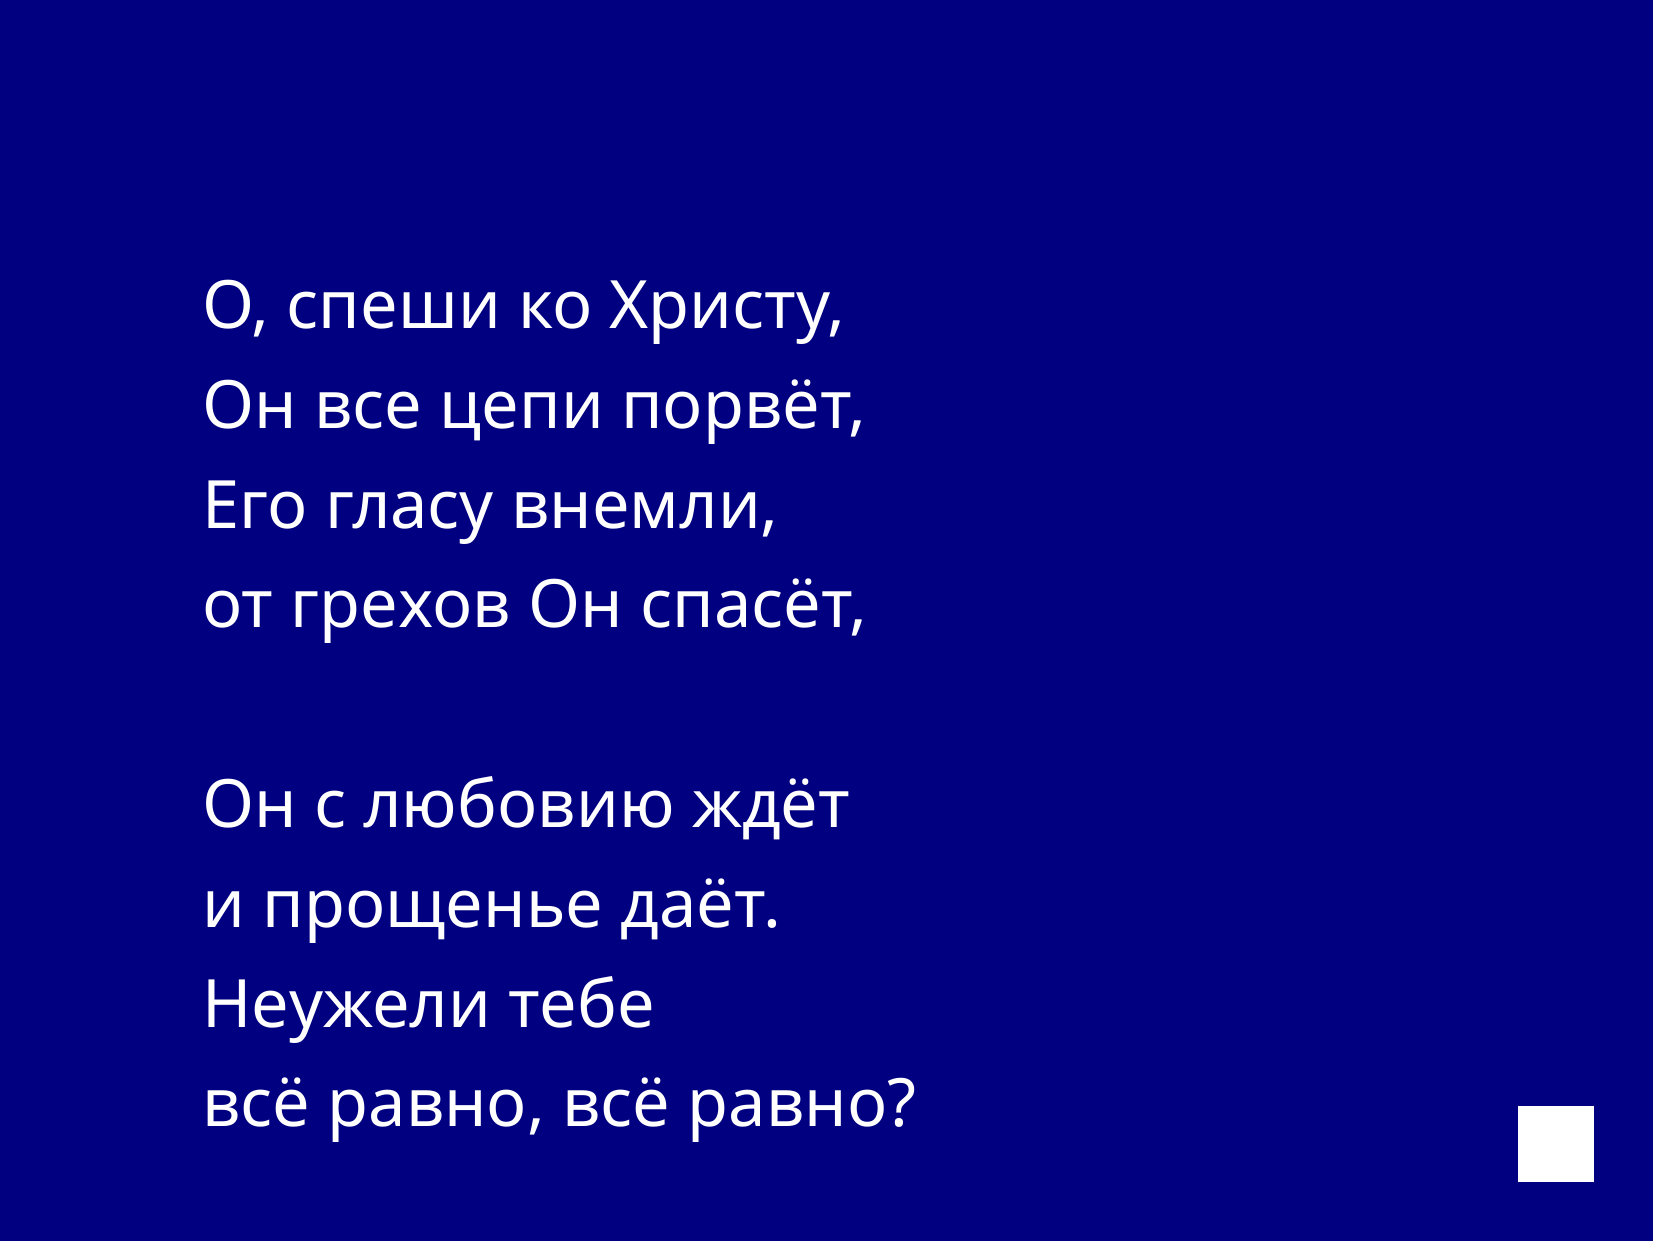

О, спеши ко Христу,
	Он все цепи порвёт,
	Его гласу внемли,
	от грехов Он спасёт,
	Он с любовию ждёт
	и прощенье даёт.
	Неужели тебе
	всё равно, всё равно?